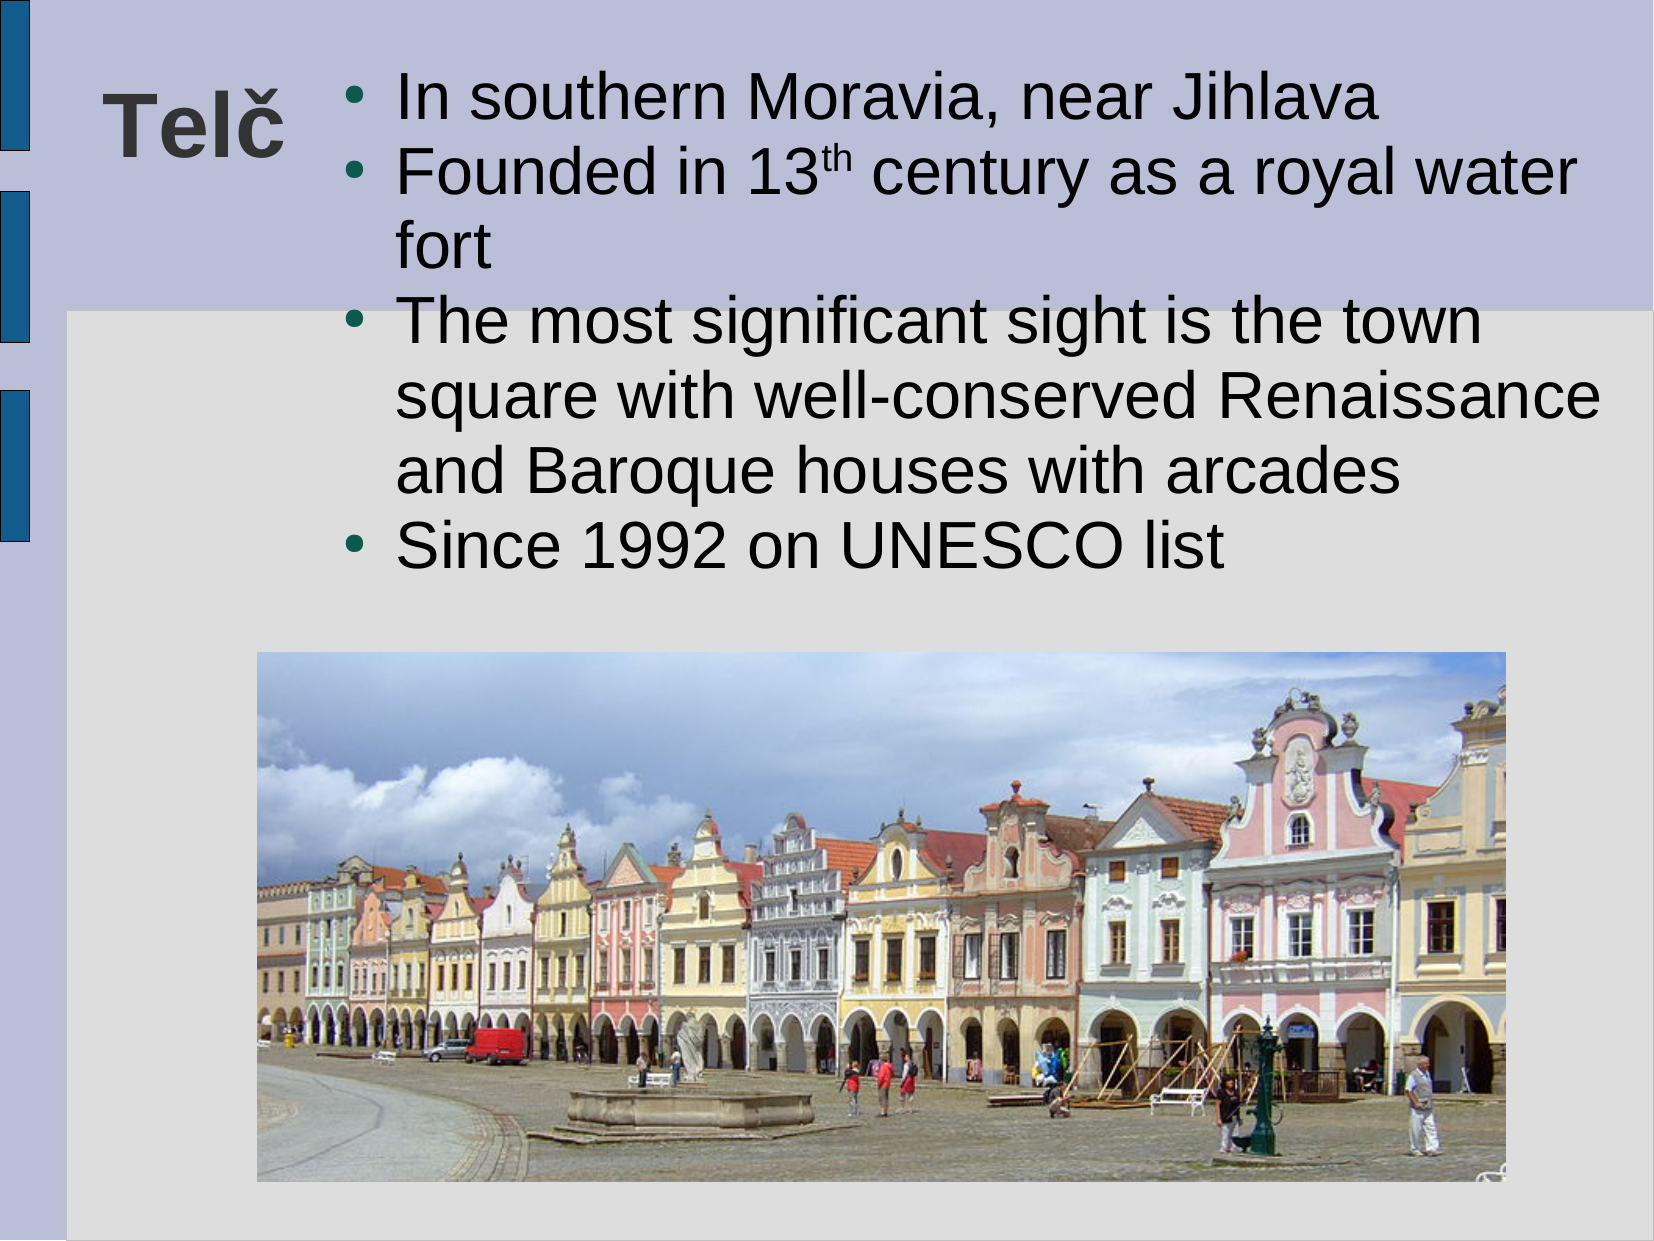

# Telč
In southern Moravia, near Jihlava
Founded in 13th century as a royal water fort
The most significant sight is the town square with well-conserved Renaissance and Baroque houses with arcades
Since 1992 on UNESCO list